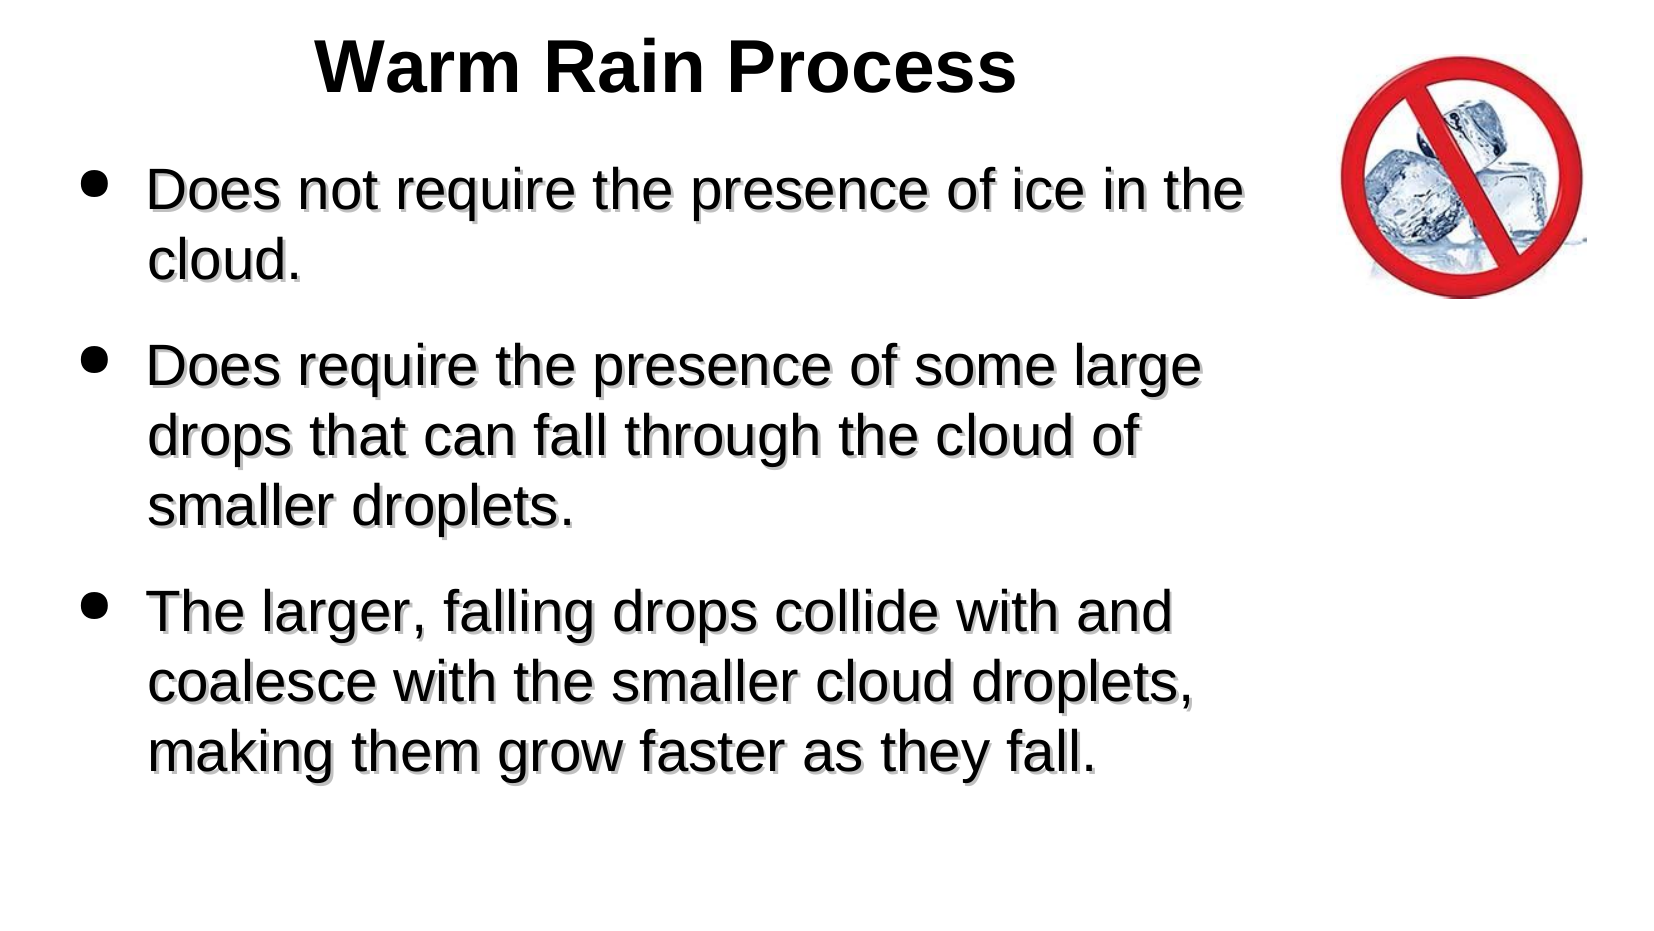

# Warm Rain Process
 Does not require the presence of ice in the cloud.
 Does require the presence of some large drops that can fall through the cloud of smaller droplets.
 The larger, falling drops collide with and coalesce with the smaller cloud droplets, making them grow faster as they fall.
Condensation Produces Drops to Small to Precipitate